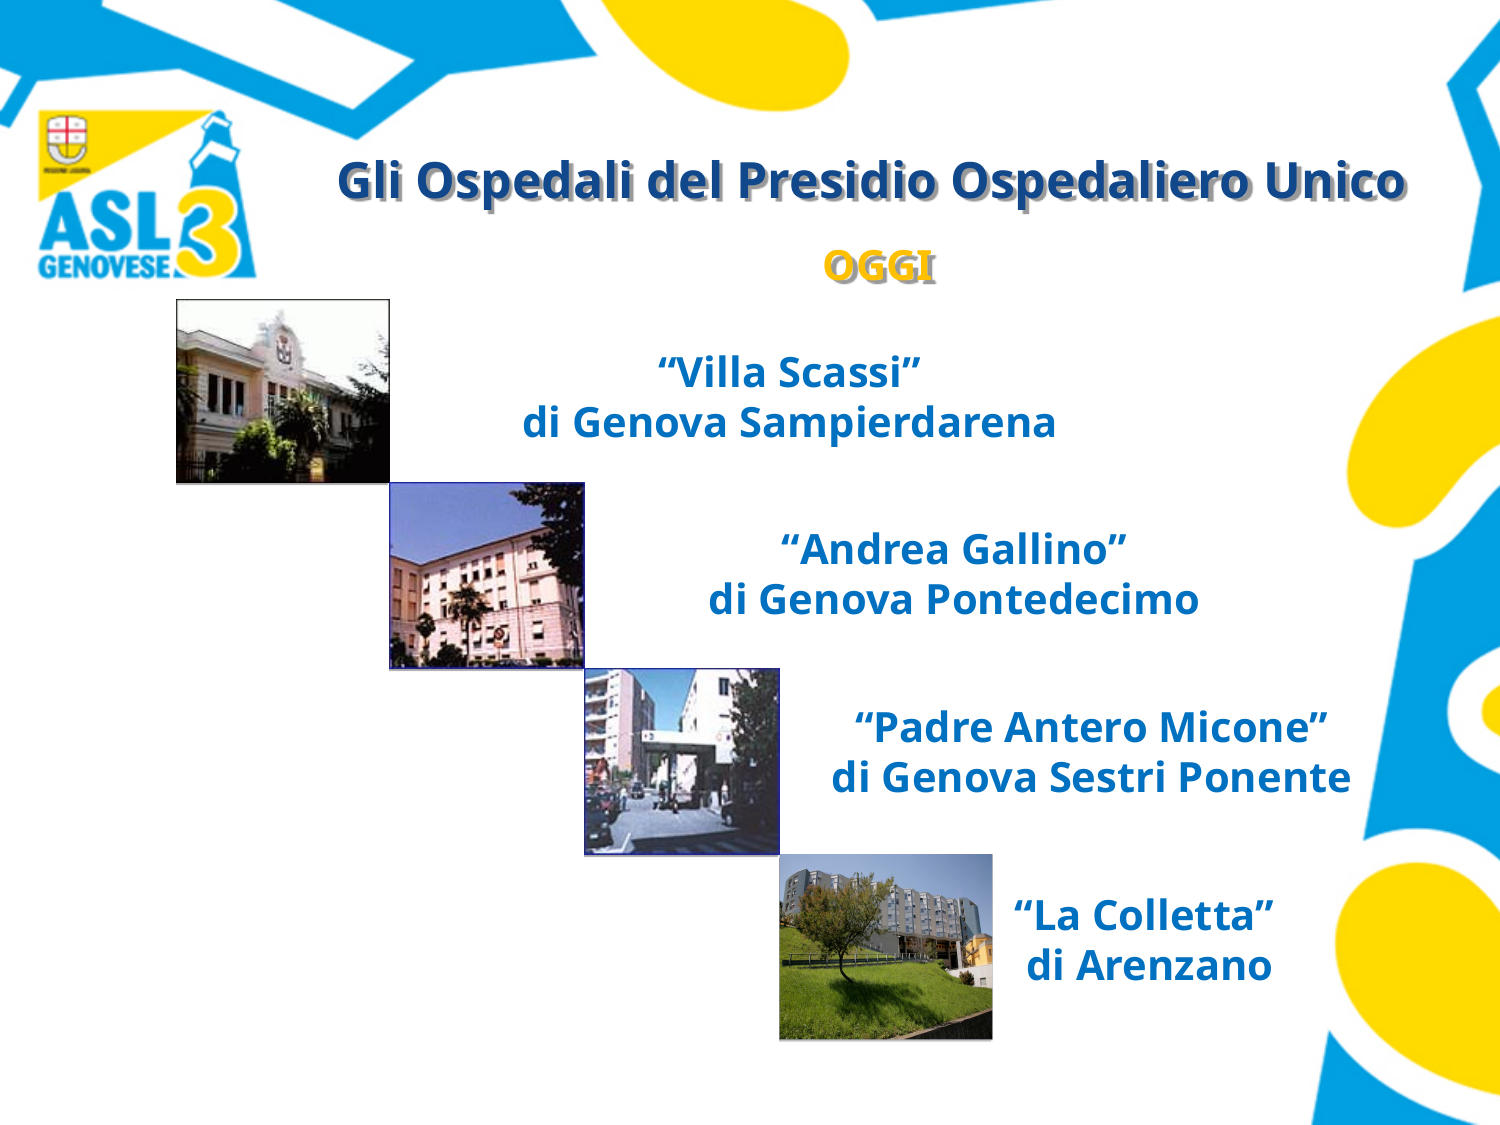

Gli Ospedali del Presidio Ospedaliero Unico
OGGI
 “Villa Scassi”
di Genova Sampierdarena
 “Andrea Gallino”
di Genova Pontedecimo
 “Padre Antero Micone”
di Genova Sestri Ponente
“La Colletta”
di Arenzano